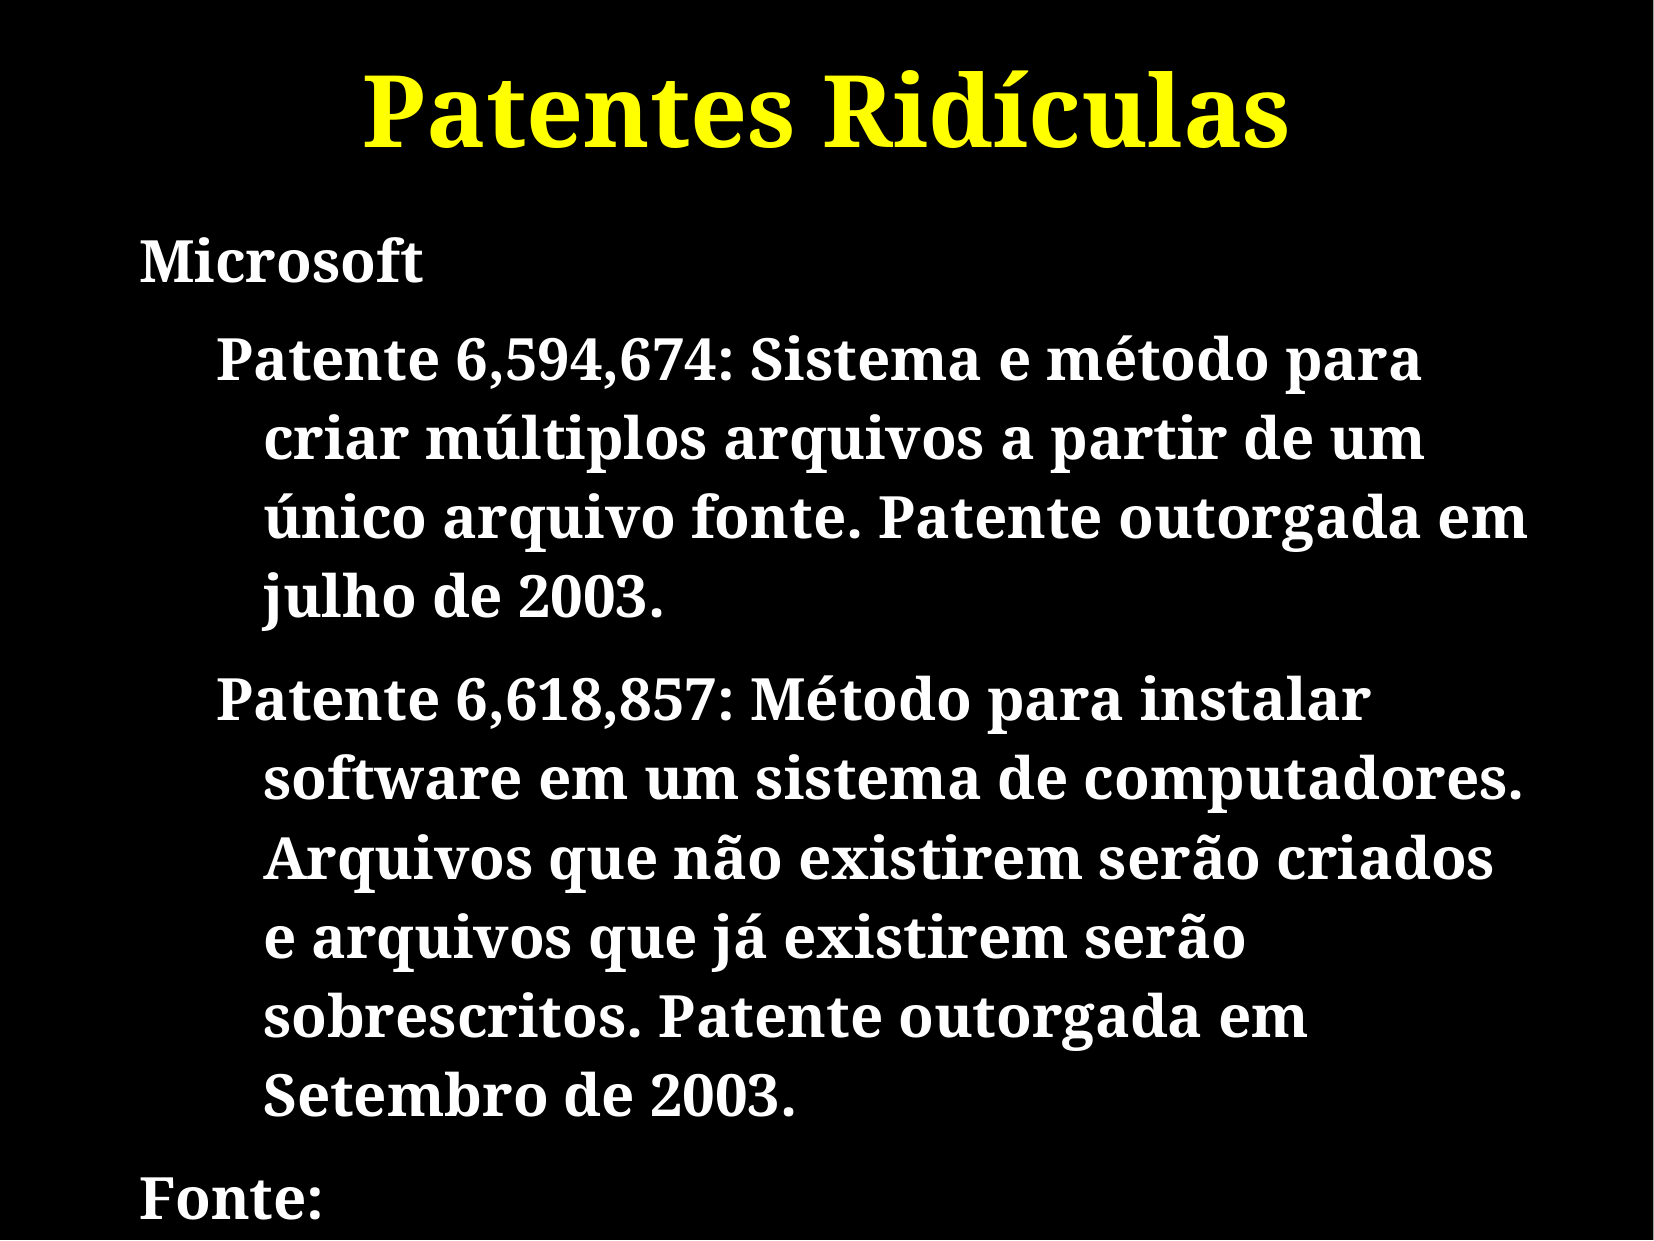

# Patentes Ridículas
Microsoft
Patente 6,594,674: Sistema e método para criar múltiplos arquivos a partir de um único arquivo fonte. Patente outorgada em julho de 2003.
Patente 6,618,857: Método para instalar software em um sistema de computadores. Arquivos que não existirem serão criados e arquivos que já existirem serão sobrescritos. Patente outorgada em Setembro de 2003.
Fonte: www.cs.unimaas.nl/p.spronck/RidiculousPatents.htm